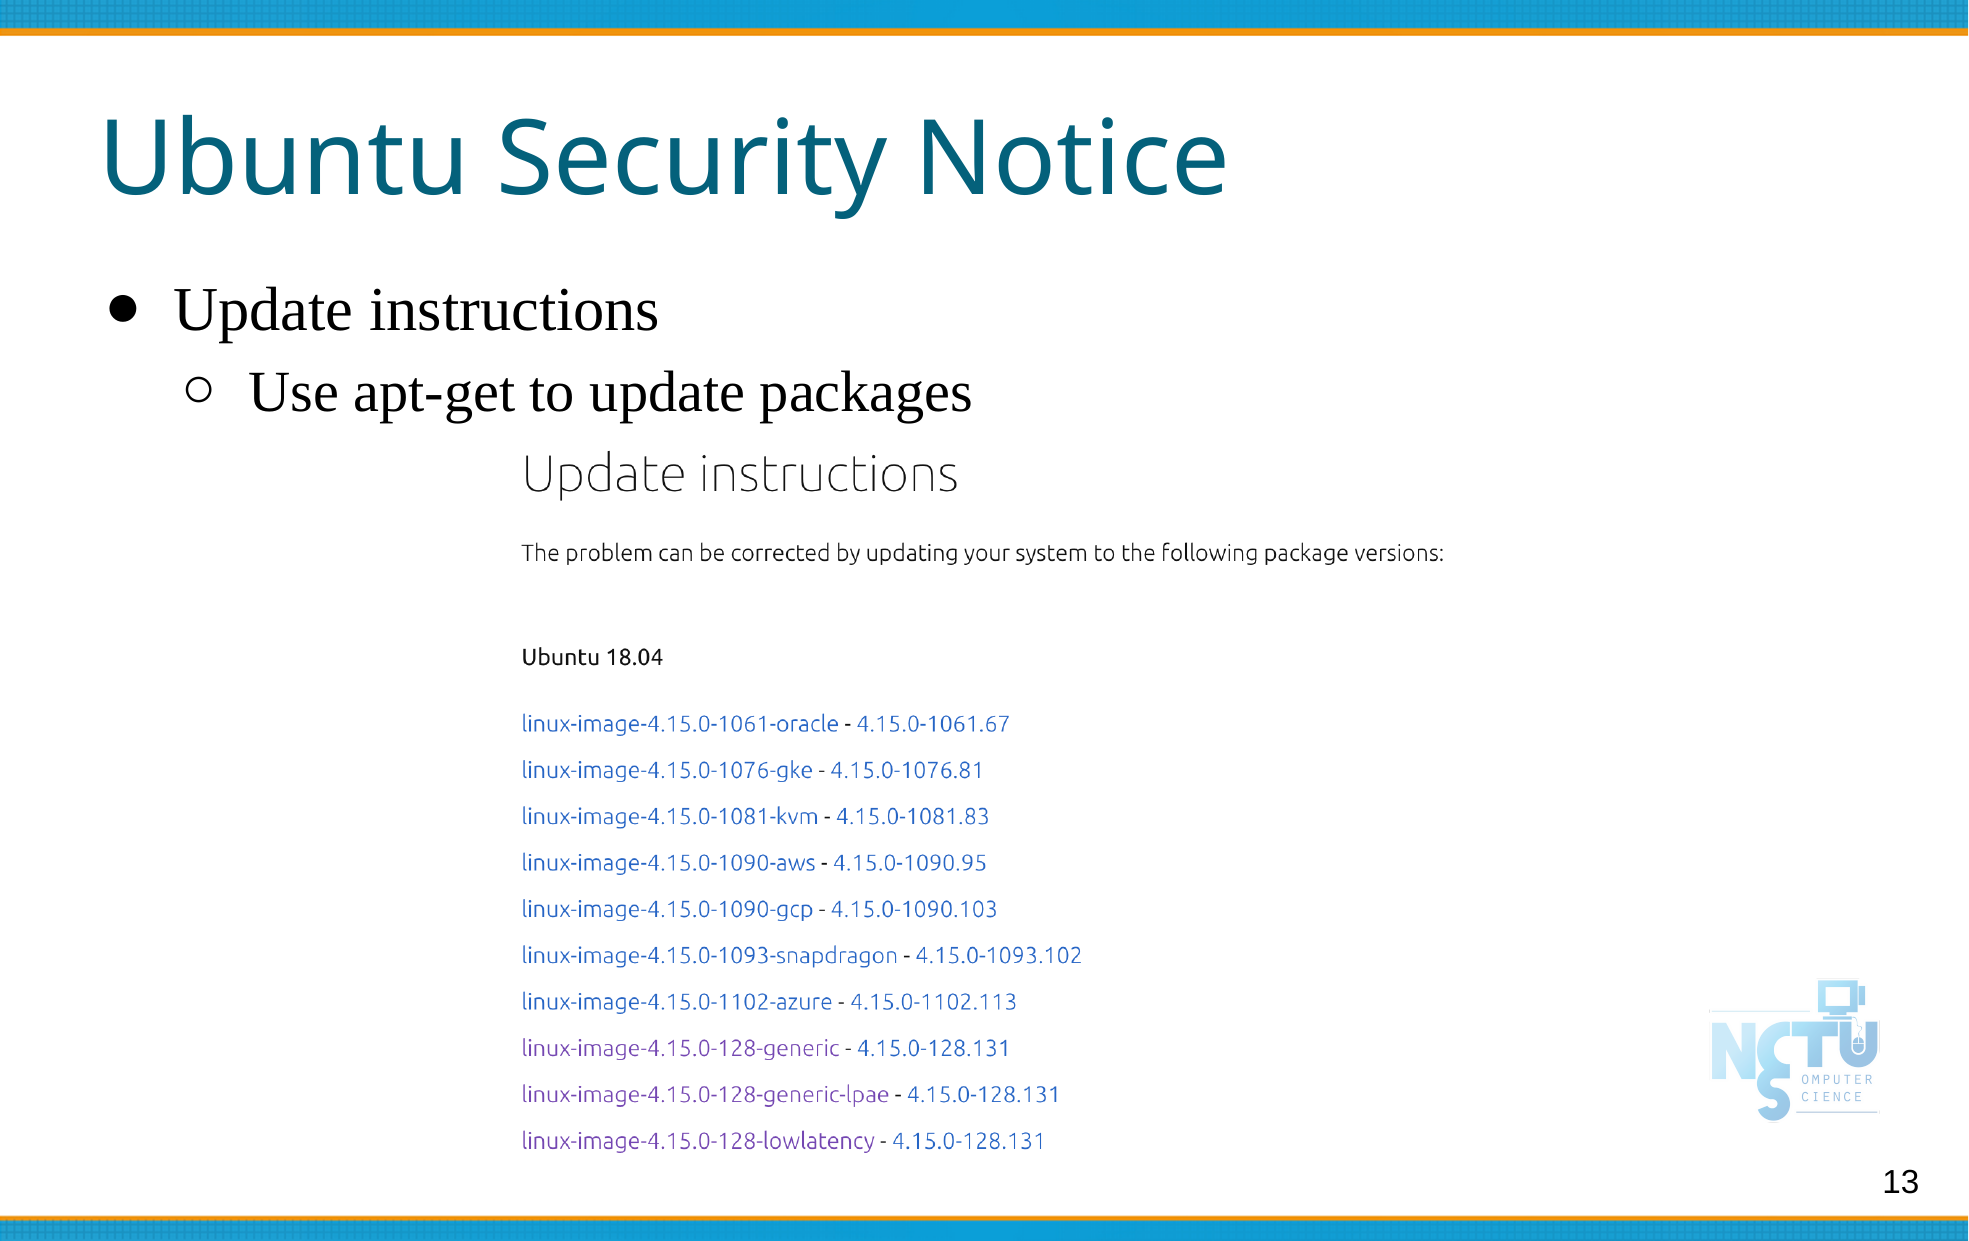

# Ubuntu Security Notice
Update instructions
Use apt-get to update packages